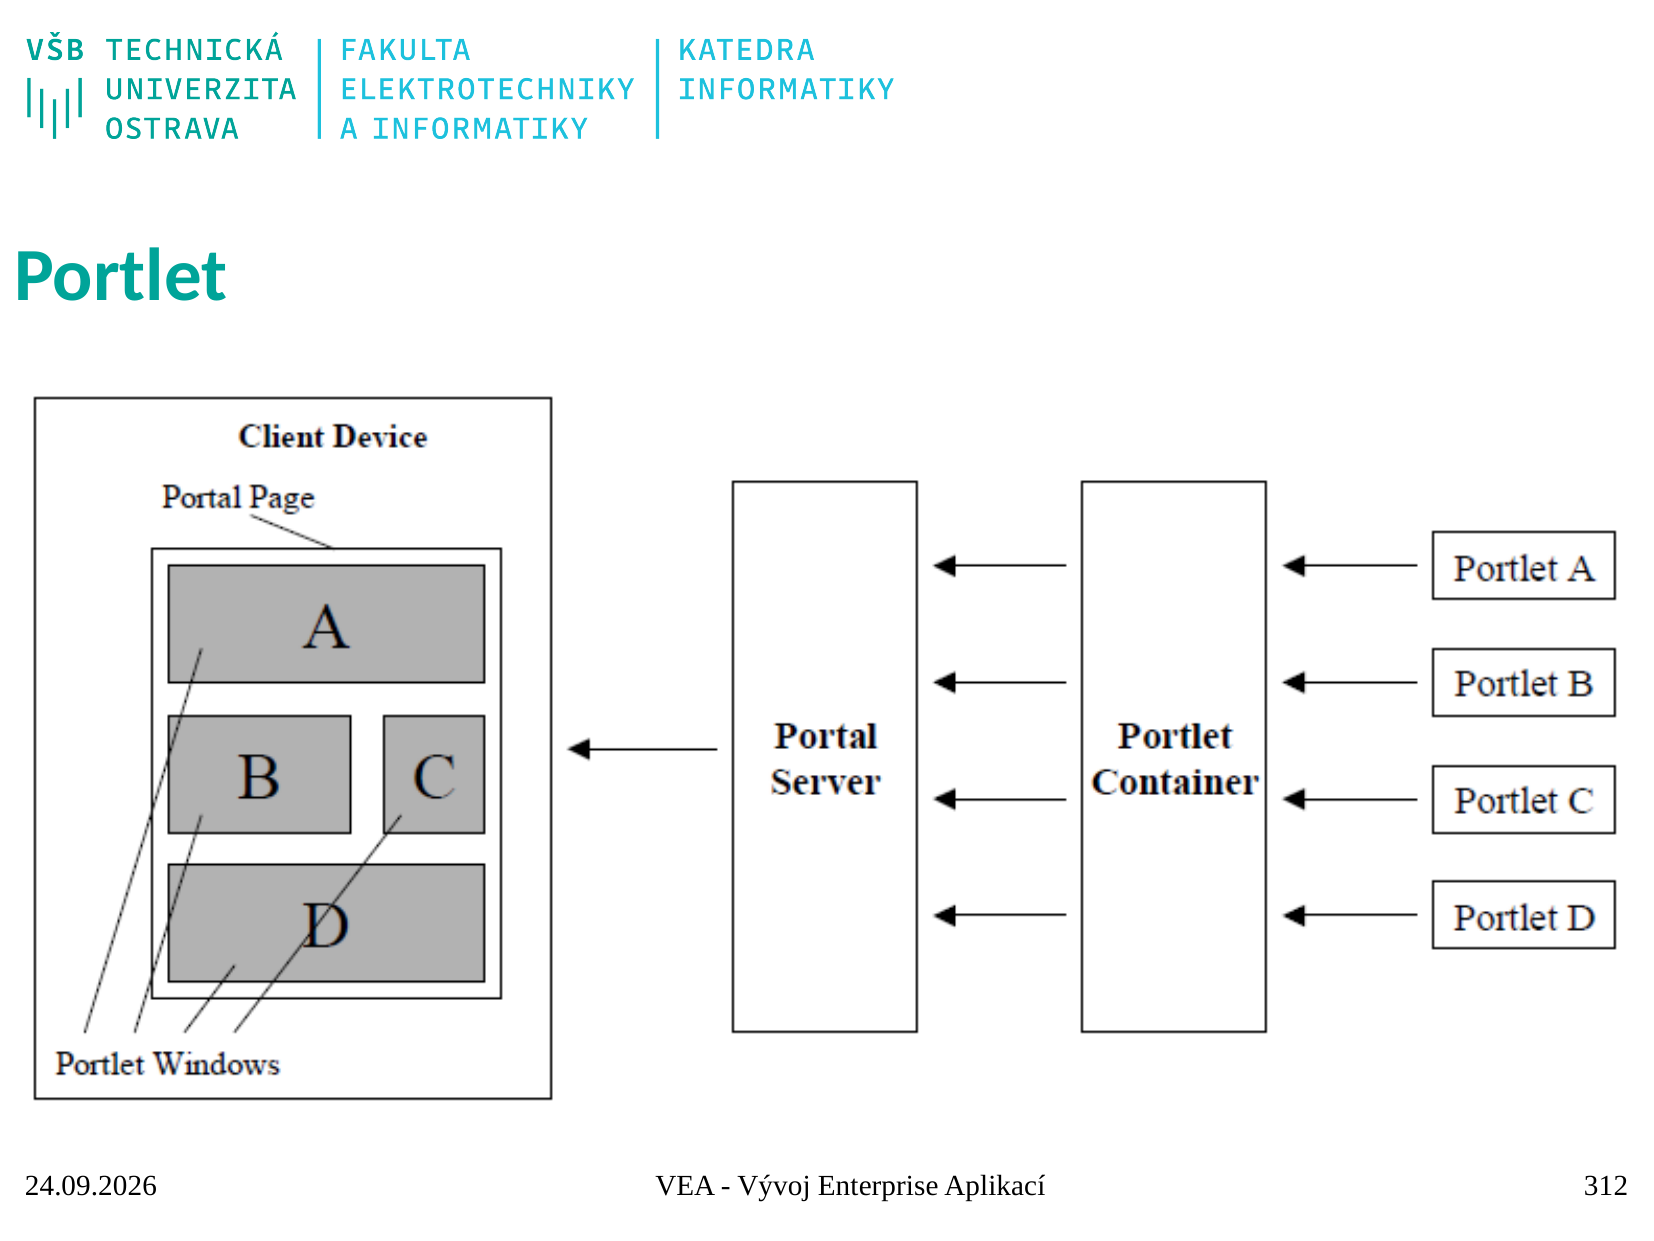

# Portlet
VEA - Vývoj Enterprise Aplikací
312